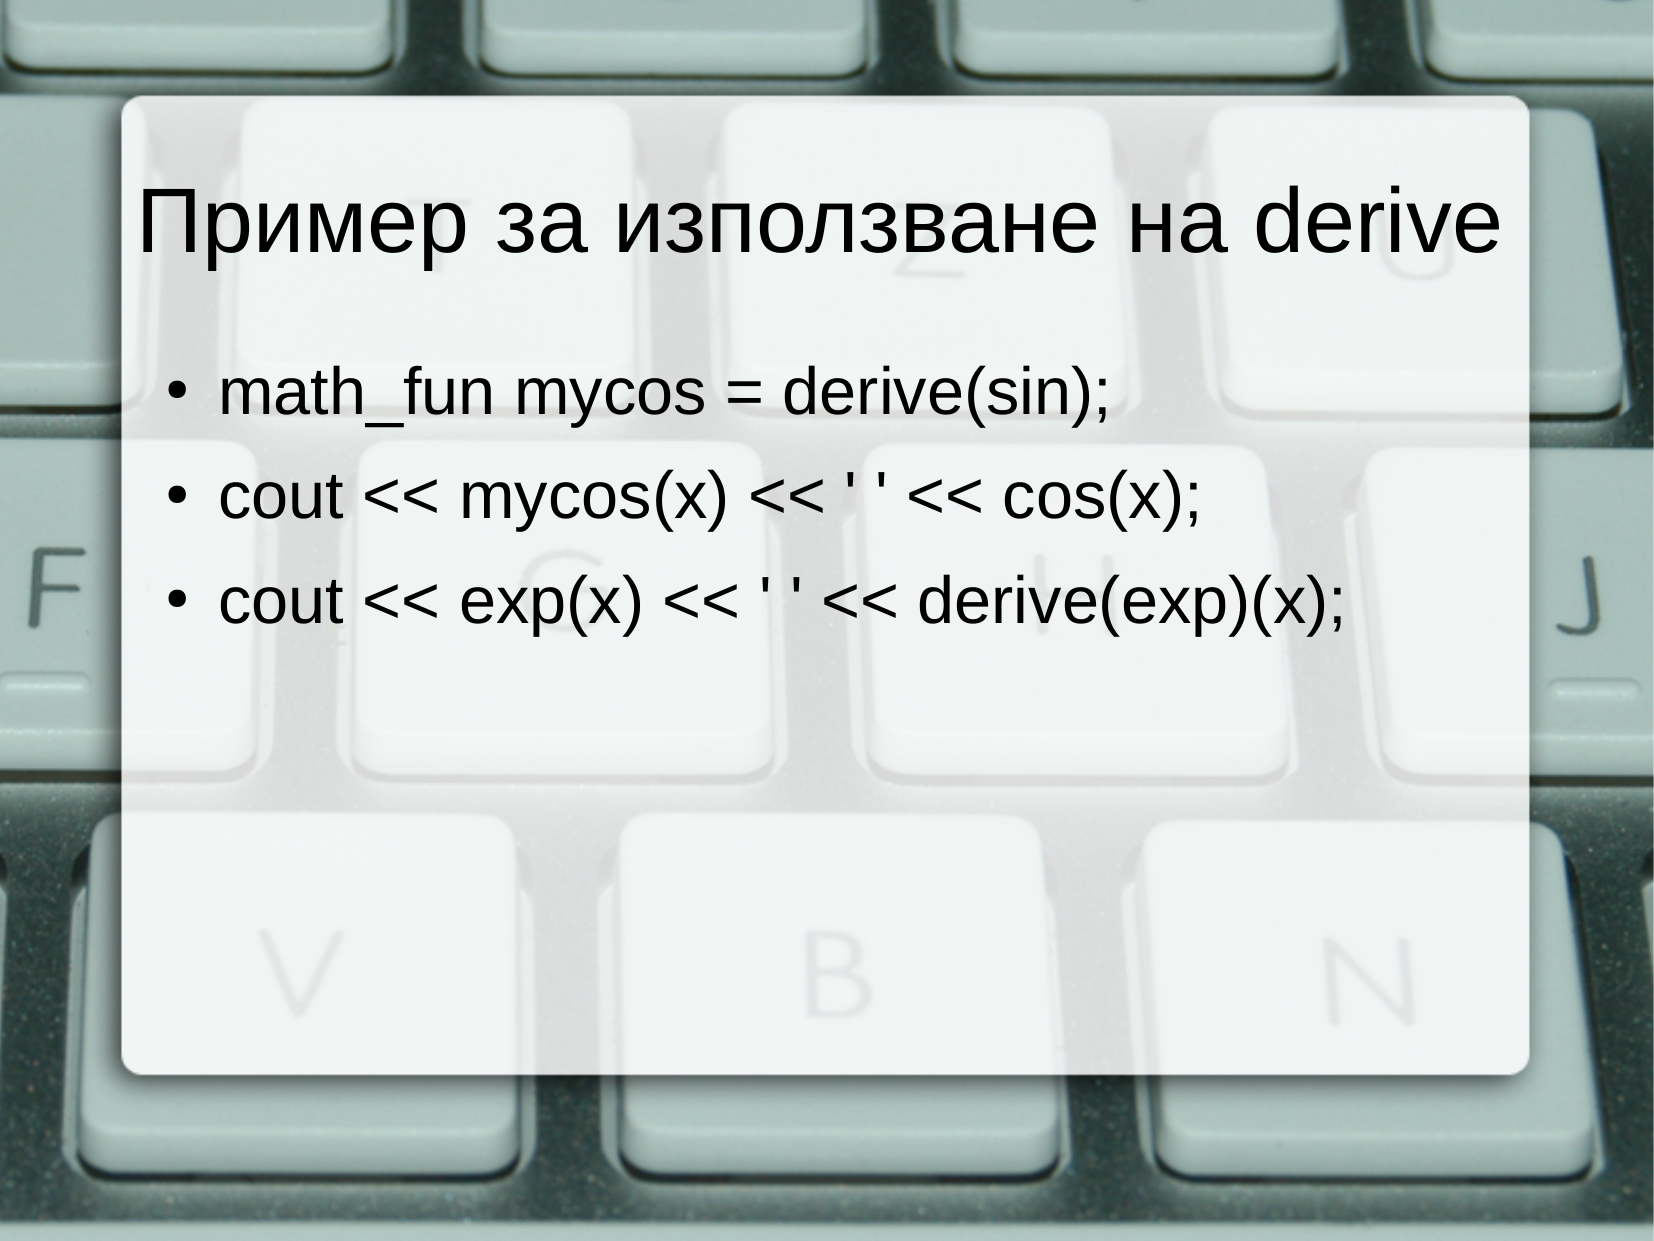

# Пример за използване на derive
math_fun mycos = derive(sin);
cout << mycos(x) << ' ' << cos(x);
cout << exp(x) << ' ' << derive(exp)(x);